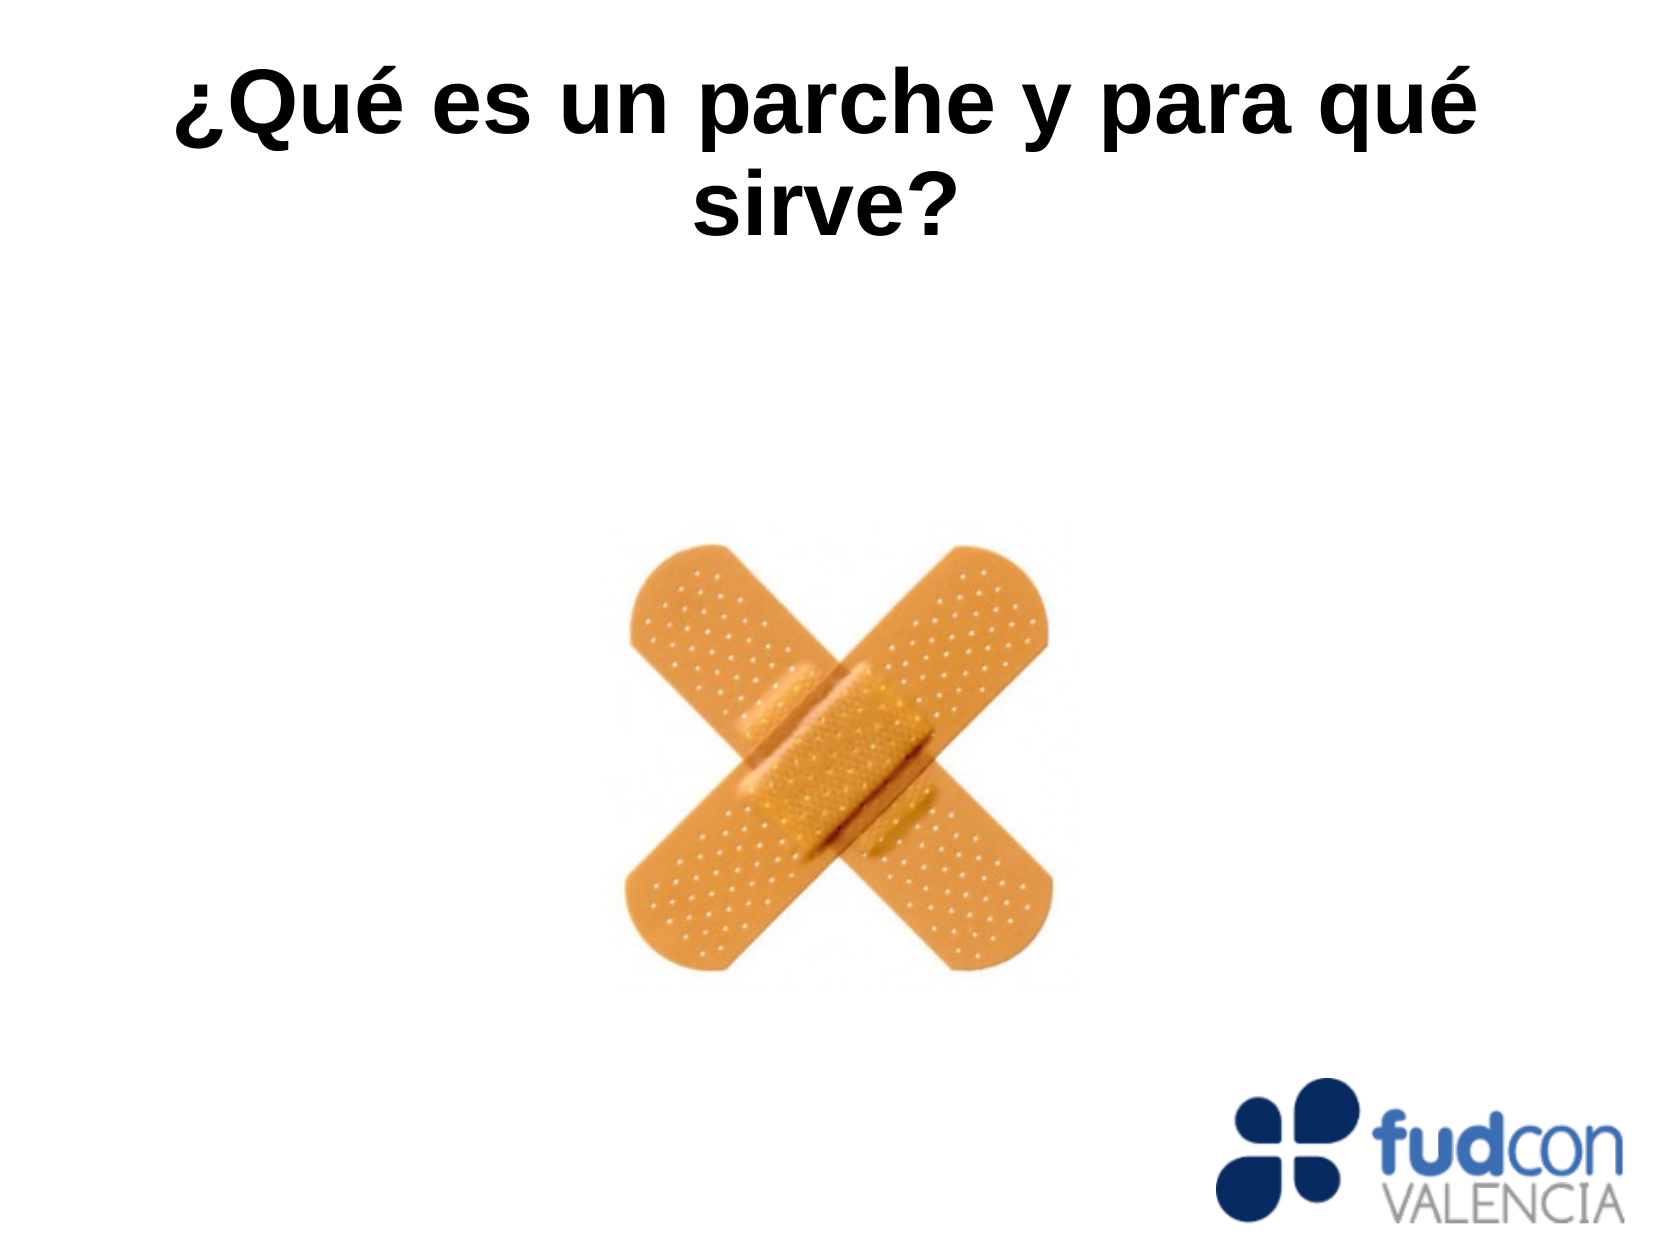

# ¿Qué es un parche y para qué sirve?